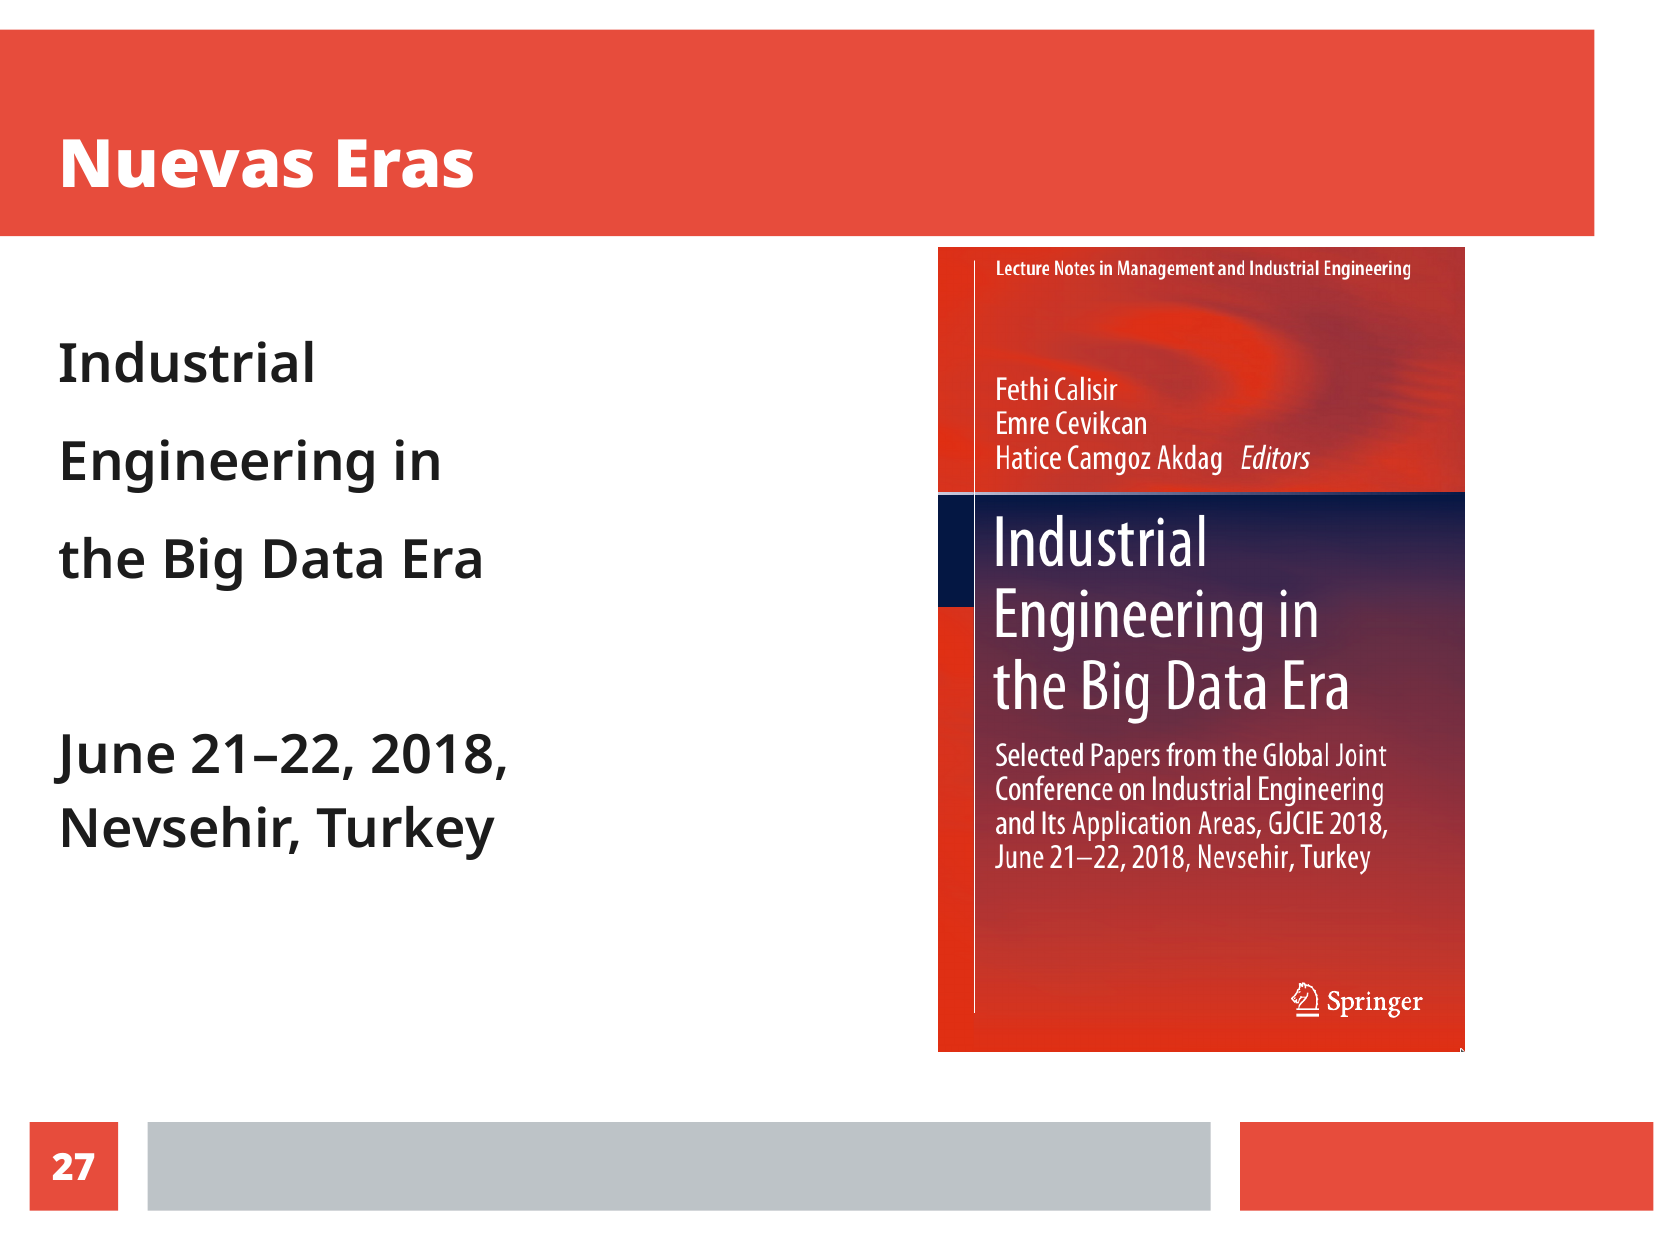

# Nuevas Eras
Industrial
Engineering in
the Big Data Era
June 21–22, 2018, Nevsehir, Turkey
27